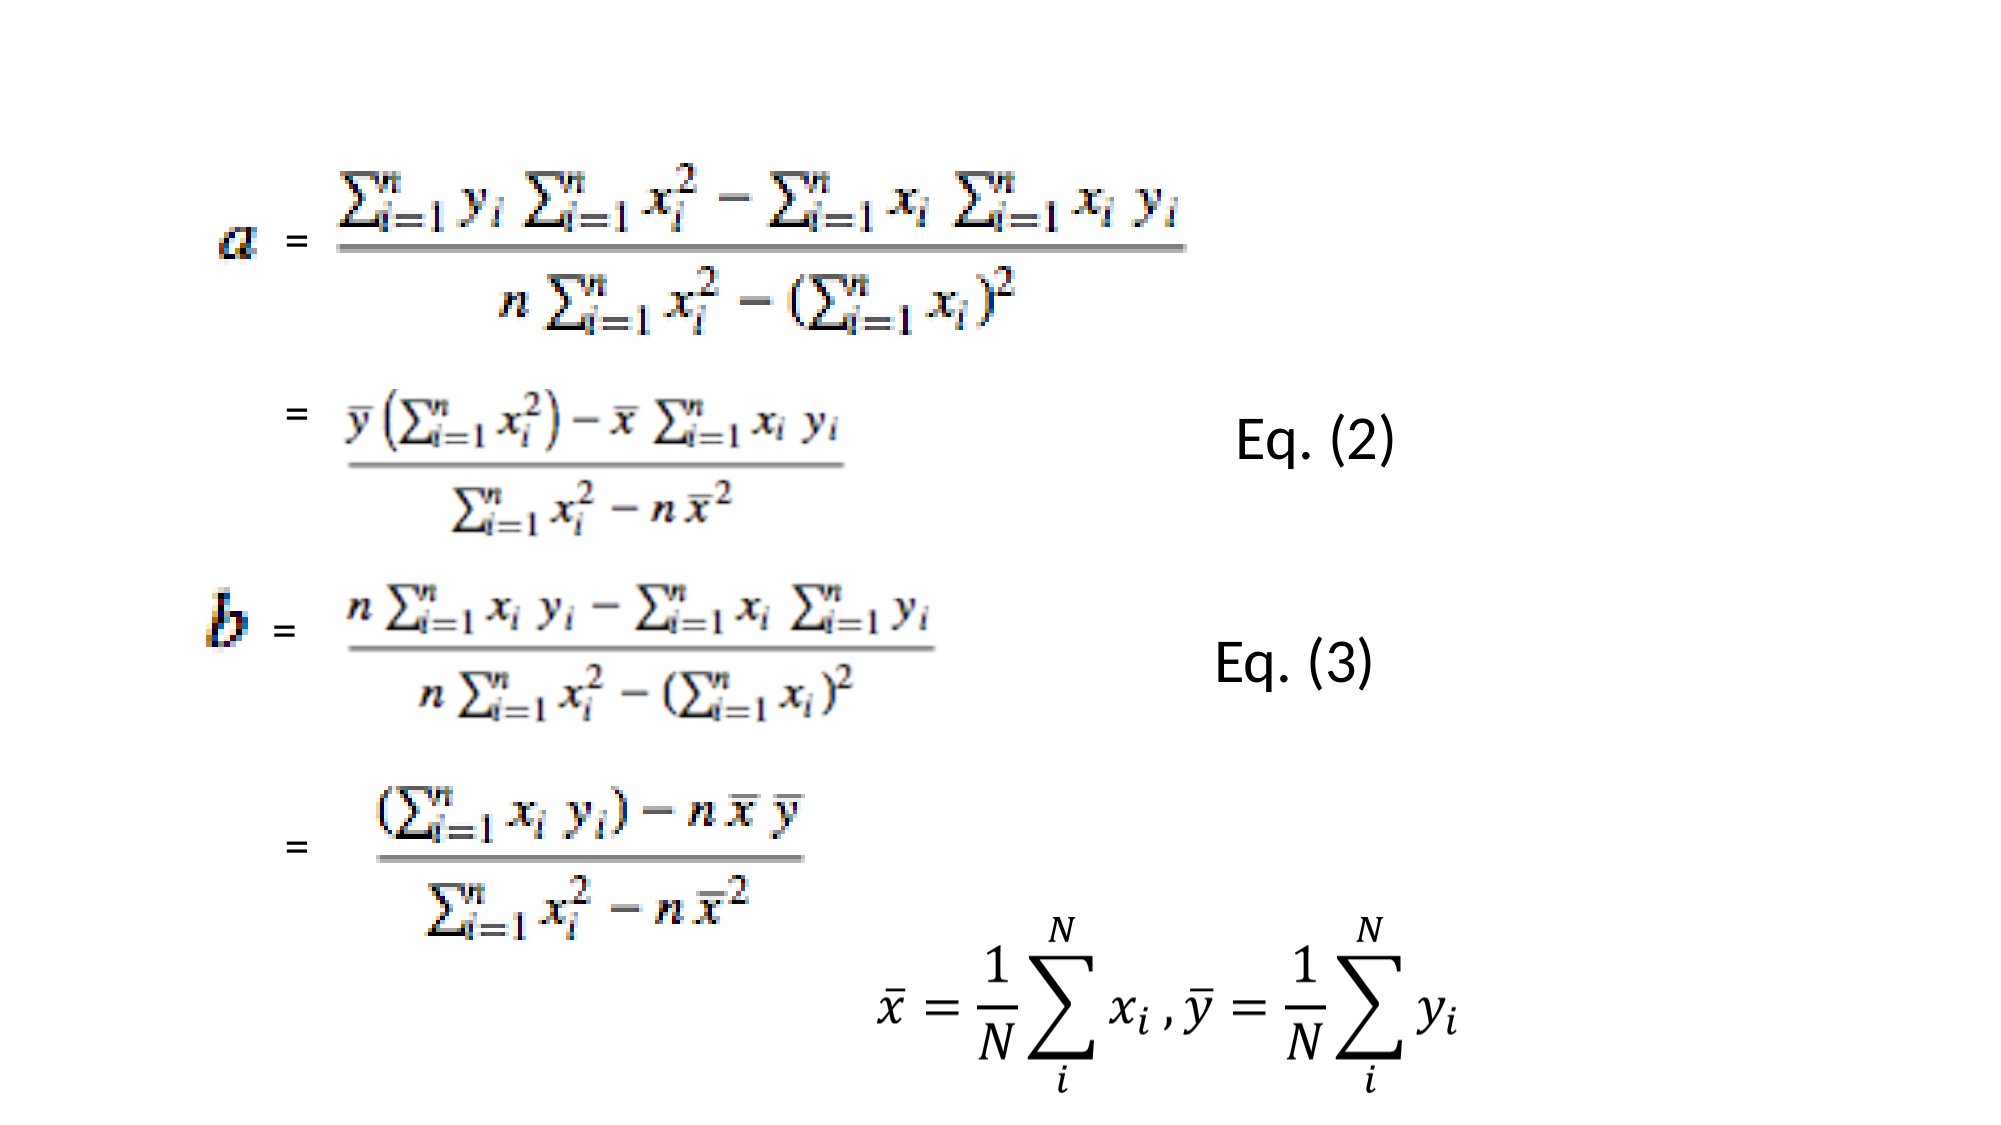

=
=
Eq. (2)
=
Eq. (3)
=